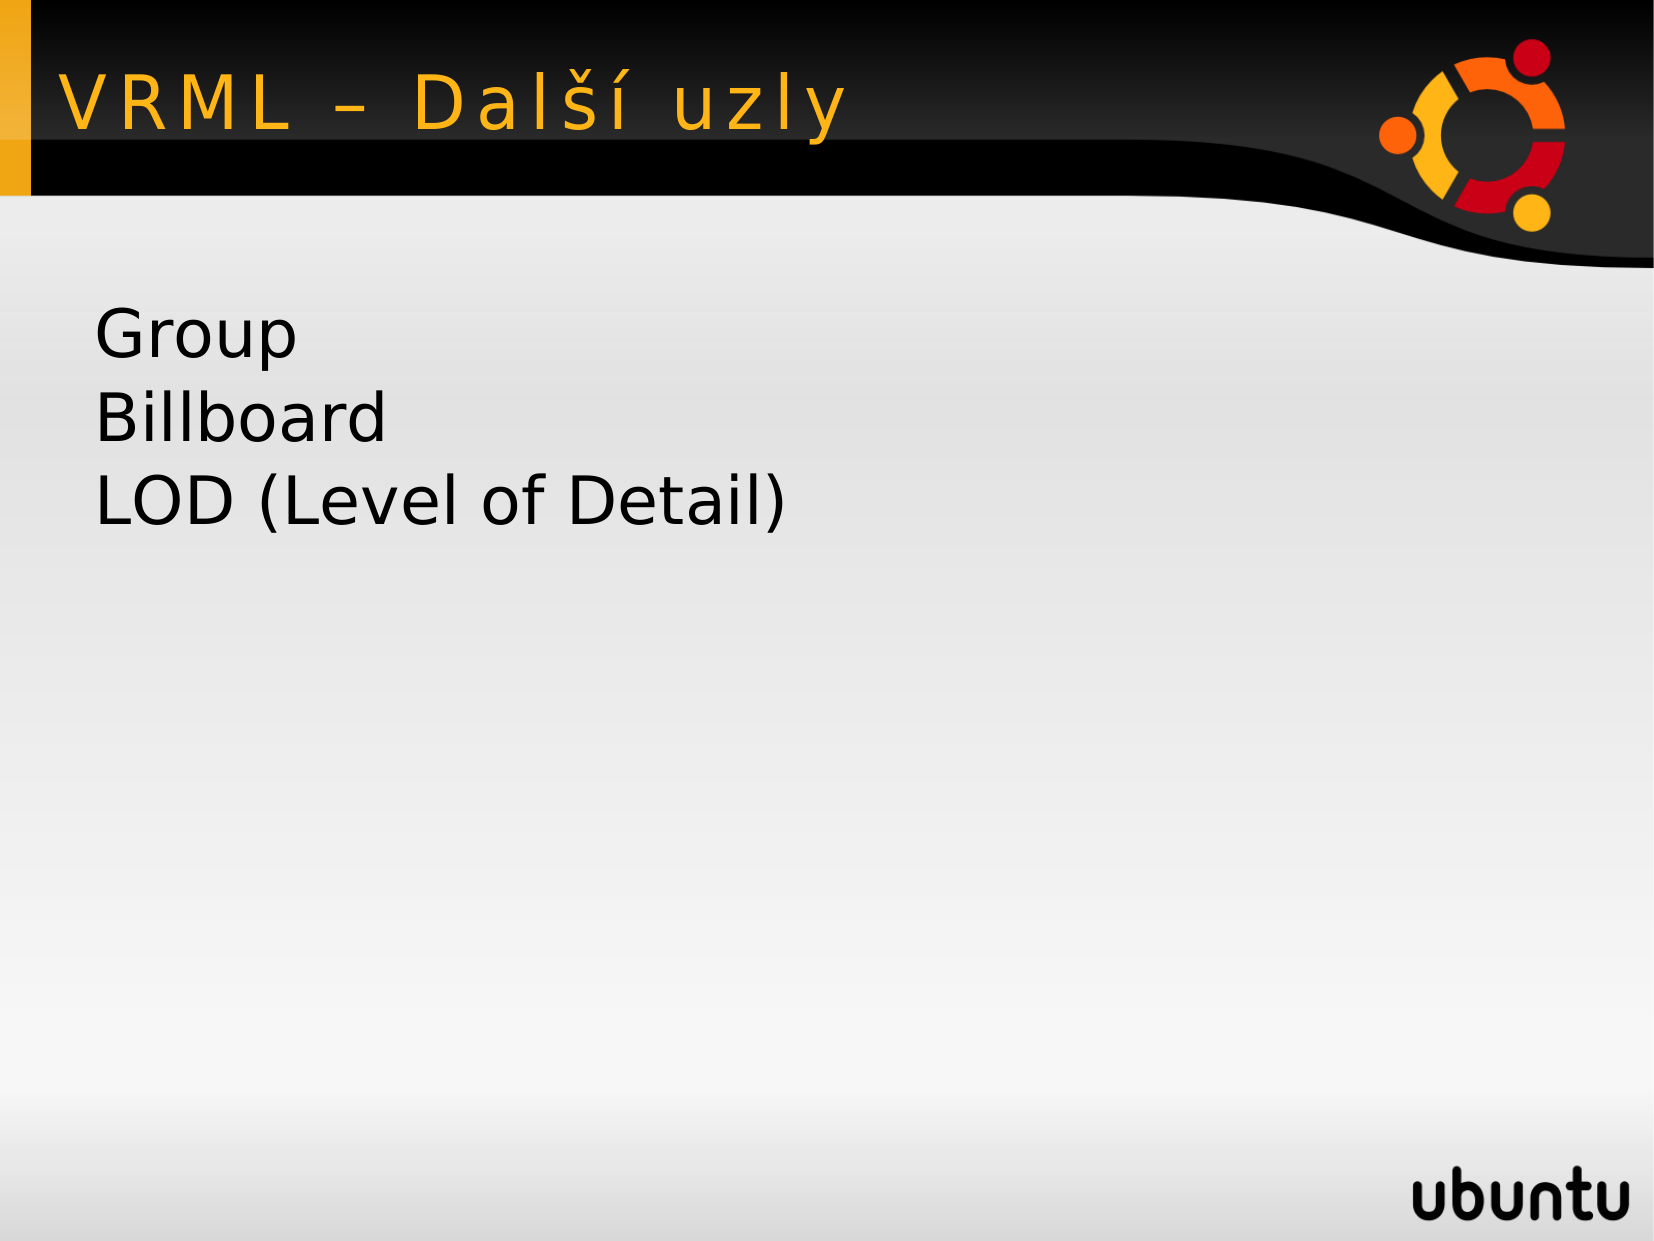

# VRML – Další uzly
Group
Billboard
LOD (Level of Detail)